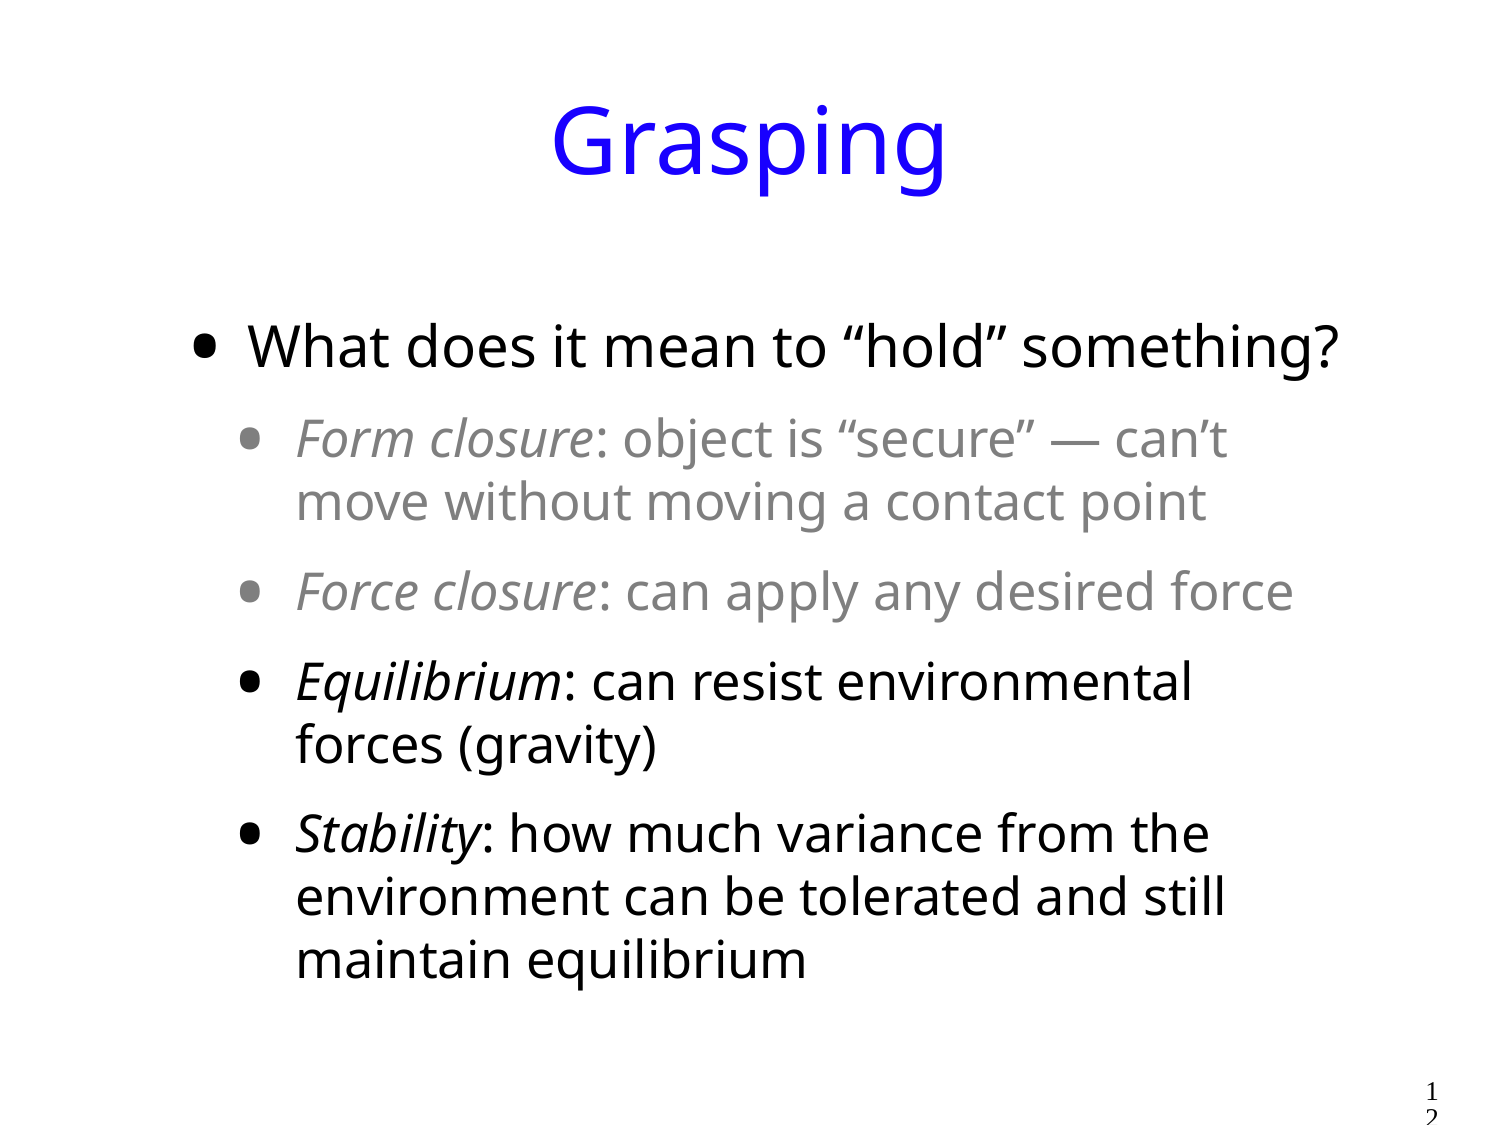

# Grasping
What does it mean to “hold” something?
Form closure: object is “secure” — can’t move without moving a contact point
Force closure: can apply any desired force
Equilibrium: can resist environmental forces (gravity)
Stability: how much variance from the environment can be tolerated and still maintain equilibrium
12